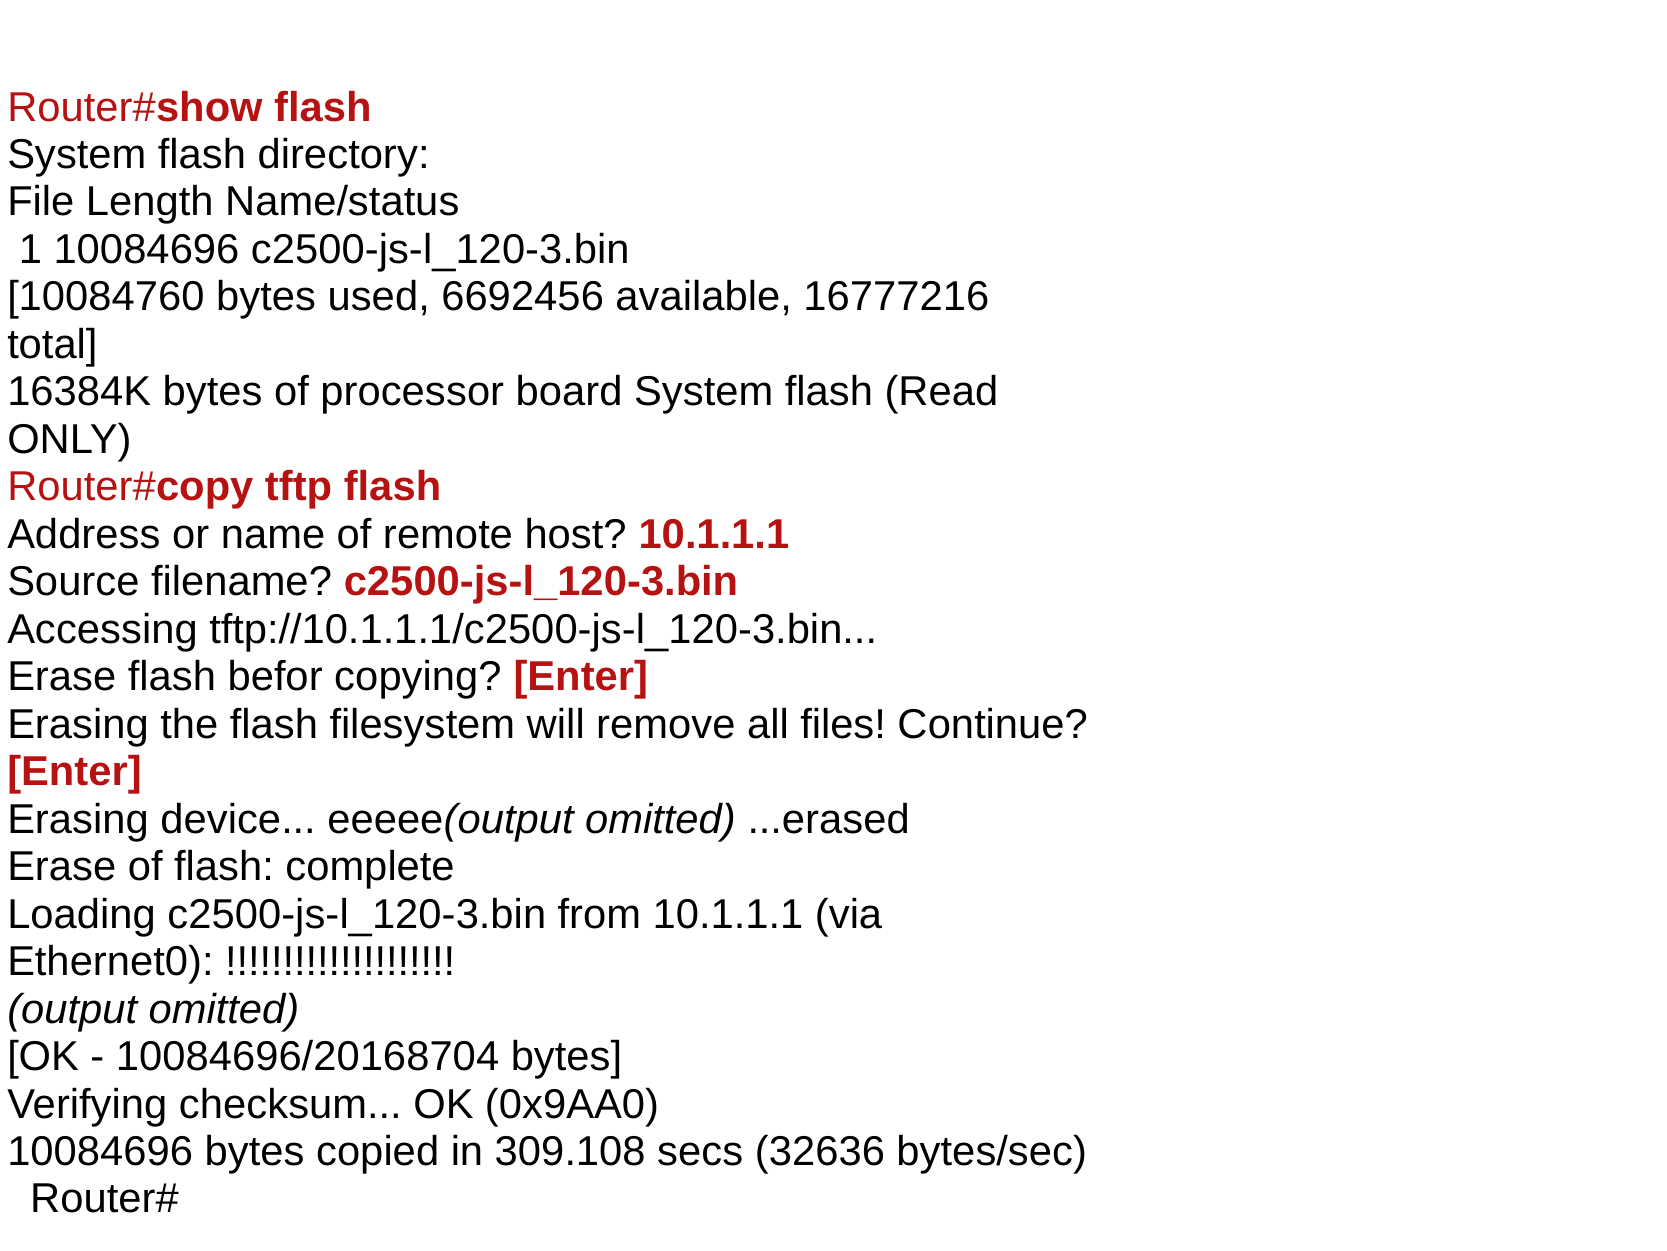

Router#show flash
System flash directory:
File Length Name/status
 1 10084696 c2500-js-l_120-3.bin
[10084760 bytes used, 6692456 available, 16777216 total]
16384K bytes of processor board System flash (Read ONLY)
Router#copy tftp flash
Address or name of remote host? 10.1.1.1
Source filename? c2500-js-l_120-3.bin
Accessing tftp://10.1.1.1/c2500-js-l_120-3.bin...
Erase flash befor copying? [Enter]
Erasing the flash filesystem will remove all files! Continue? [Enter]
Erasing device... eeeee(output omitted) ...erased
Erase of flash: complete
Loading c2500-js-l_120-3.bin from 10.1.1.1 (via Ethernet0): !!!!!!!!!!!!!!!!!!!!
(output omitted)
[OK - 10084696/20168704 bytes]
Verifying checksum... OK (0x9AA0)
10084696 bytes copied in 309.108 secs (32636 bytes/sec)
  Router#